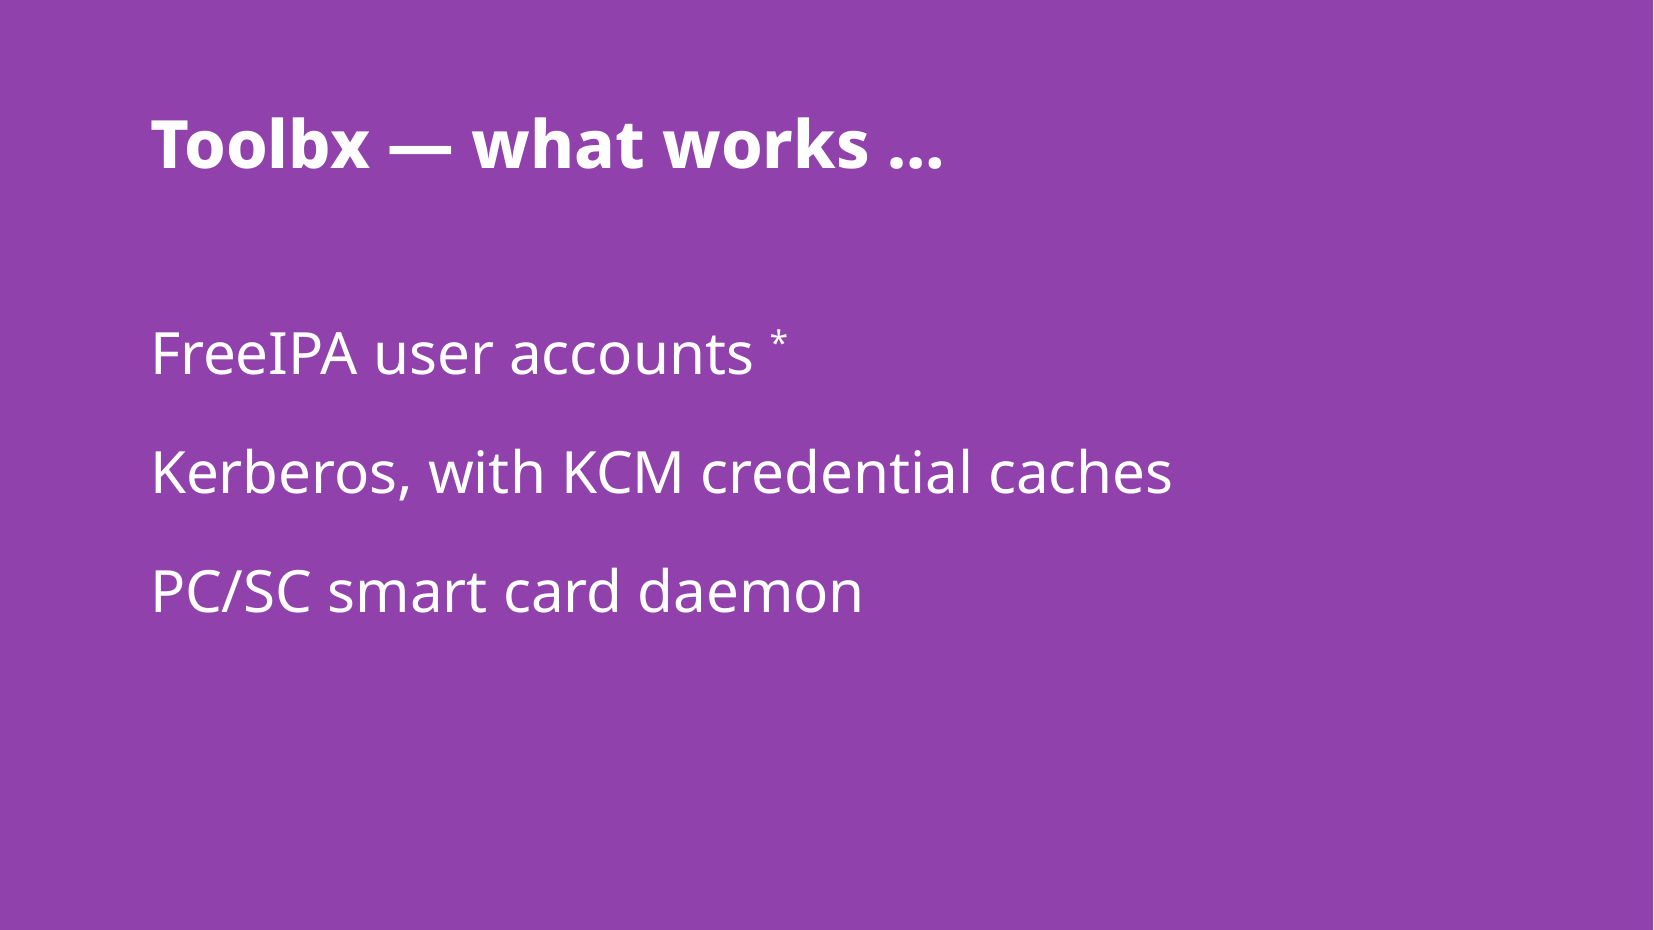

# Toolbx — what works …
FreeIPA user accounts *
Kerberos, with KCM credential caches
PC/SC smart card daemon